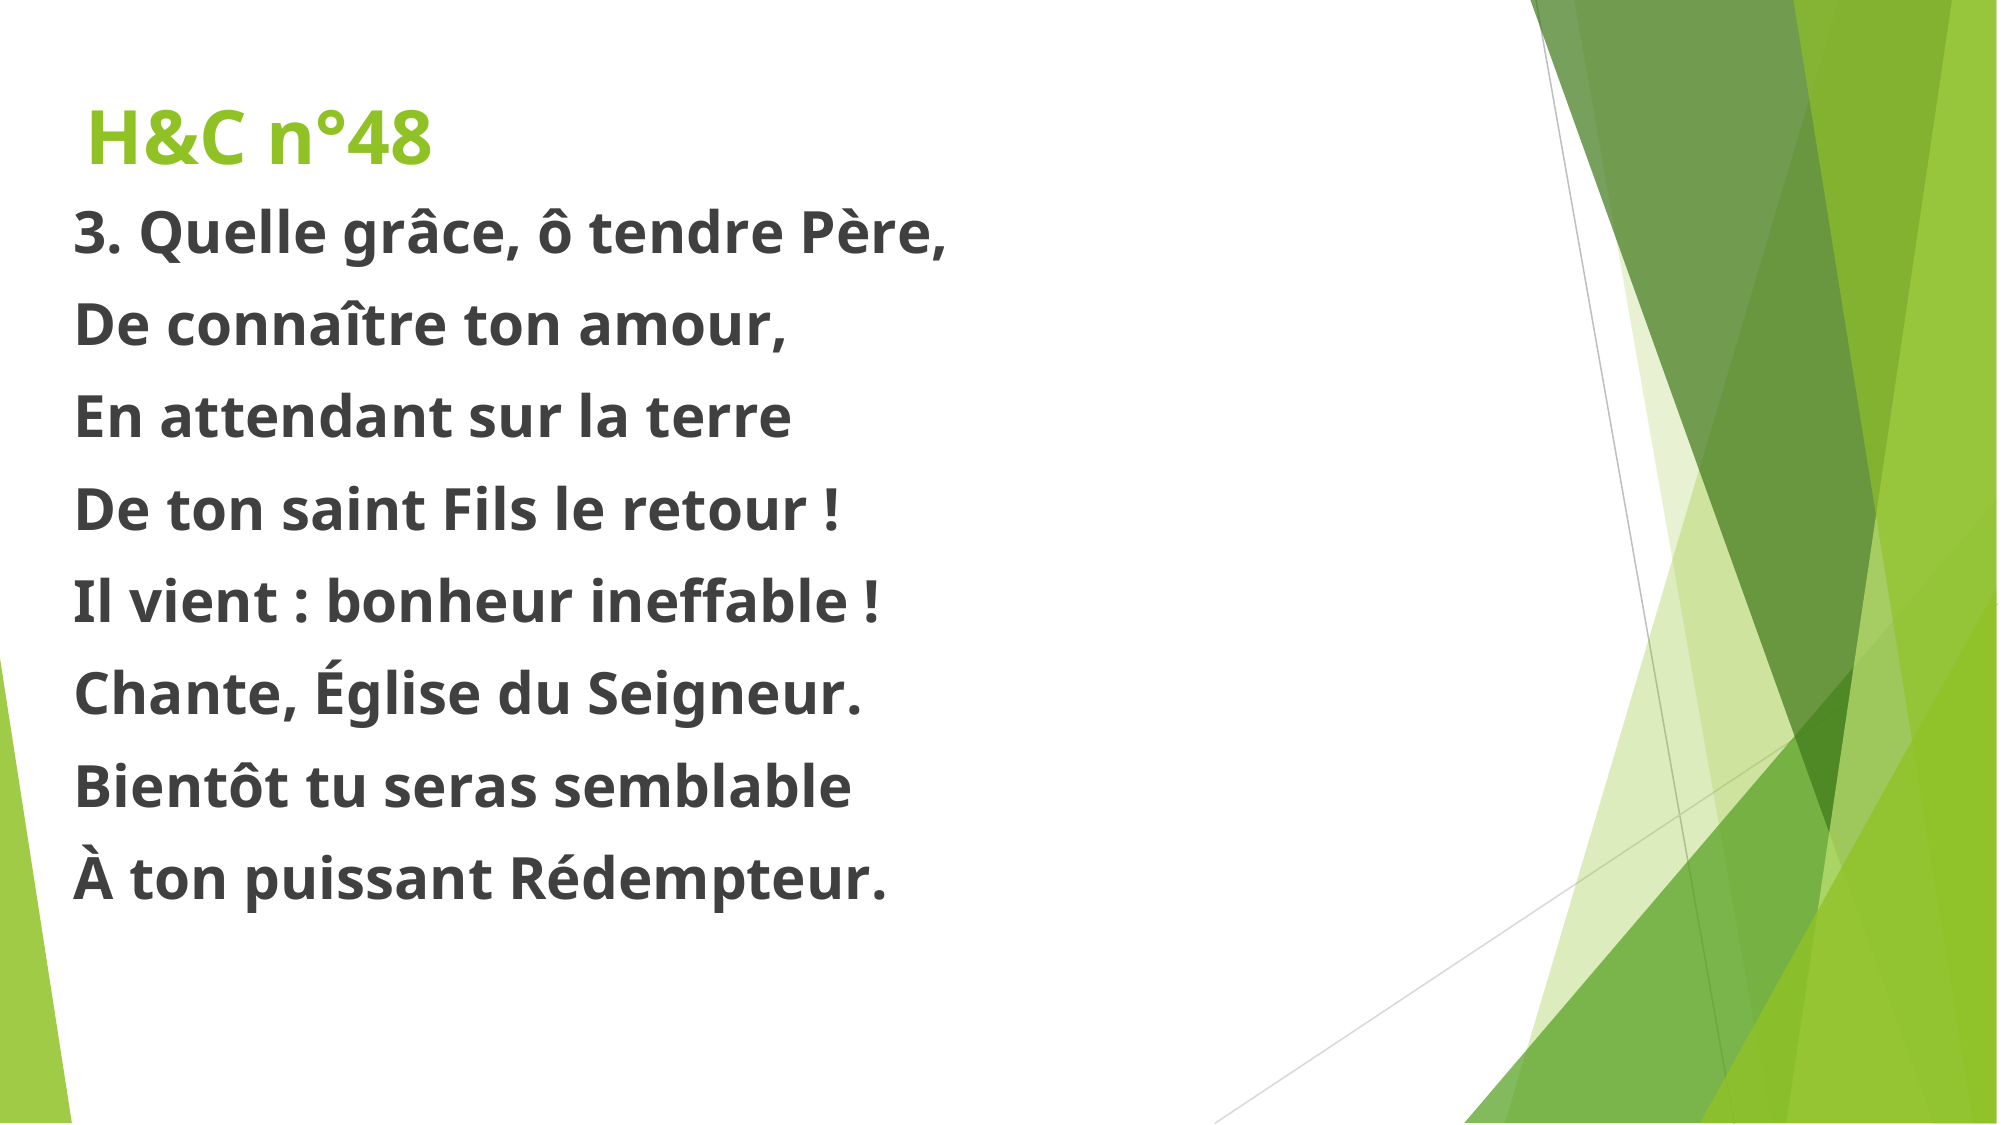

H&C n°48
3. Quelle grâce, ô tendre Père,
De connaître ton amour,
En attendant sur la terre
De ton saint Fils le retour !
Il vient : bonheur ineffable !
Chante, Église du Seigneur.
Bientôt tu seras semblable
À ton puissant Rédempteur.